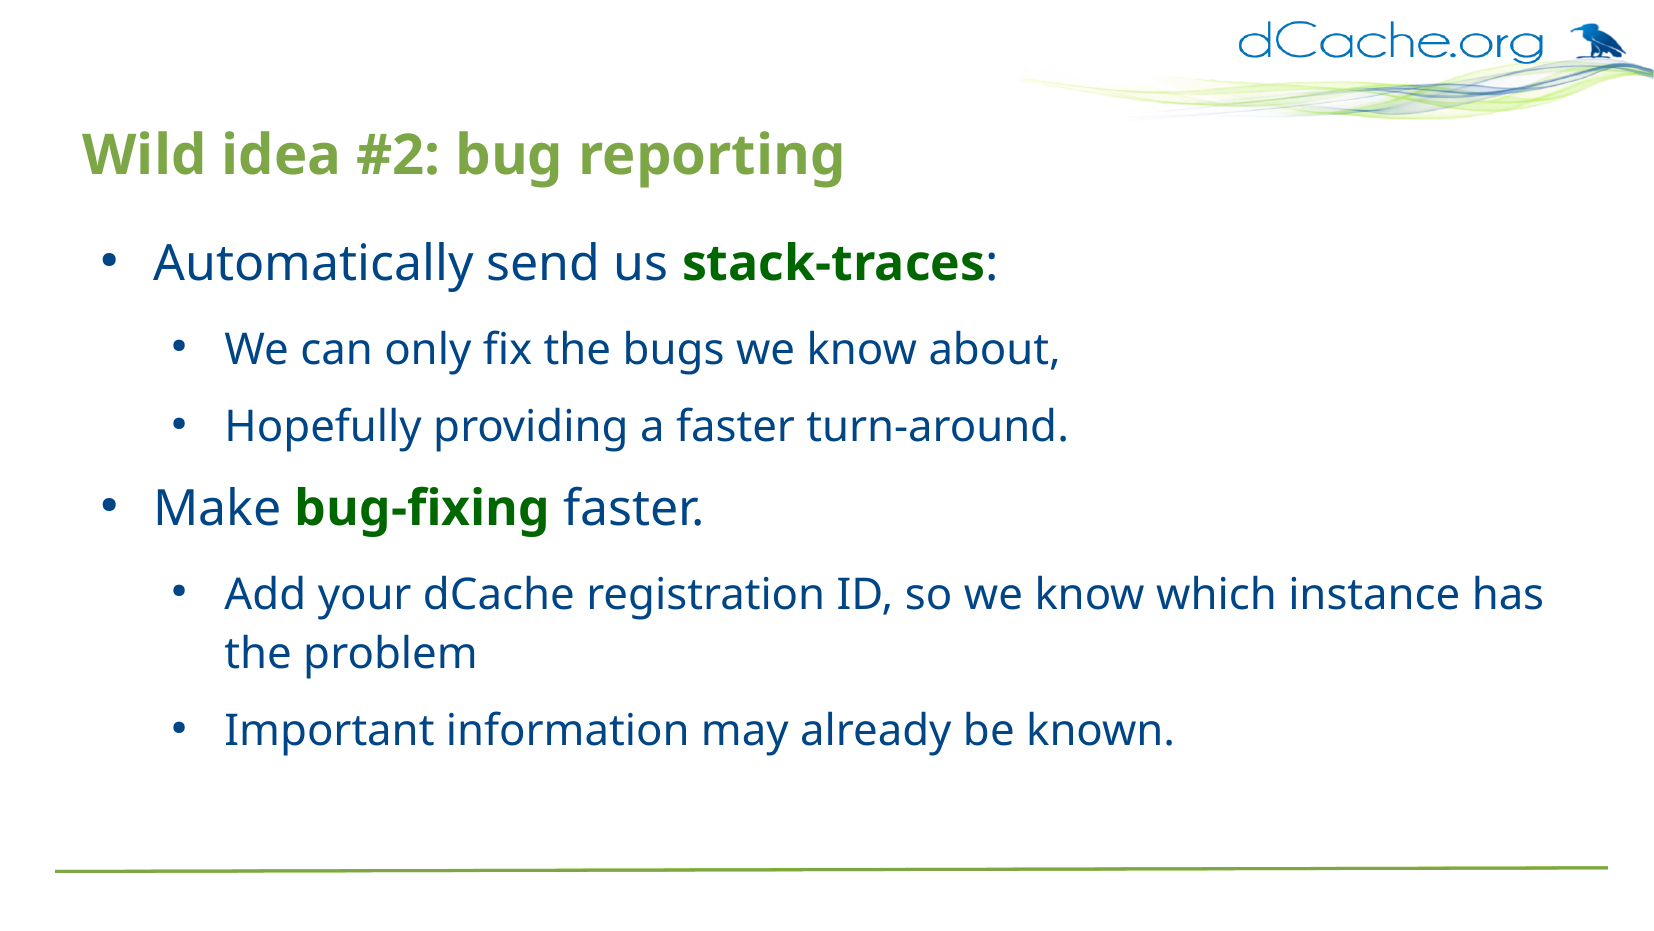

# Wild idea #2: bug reporting
Automatically send us stack-traces:
We can only fix the bugs we know about,
Hopefully providing a faster turn-around.
Make bug-fixing faster.
Add your dCache registration ID, so we know which instance has the problem
Important information may already be known.